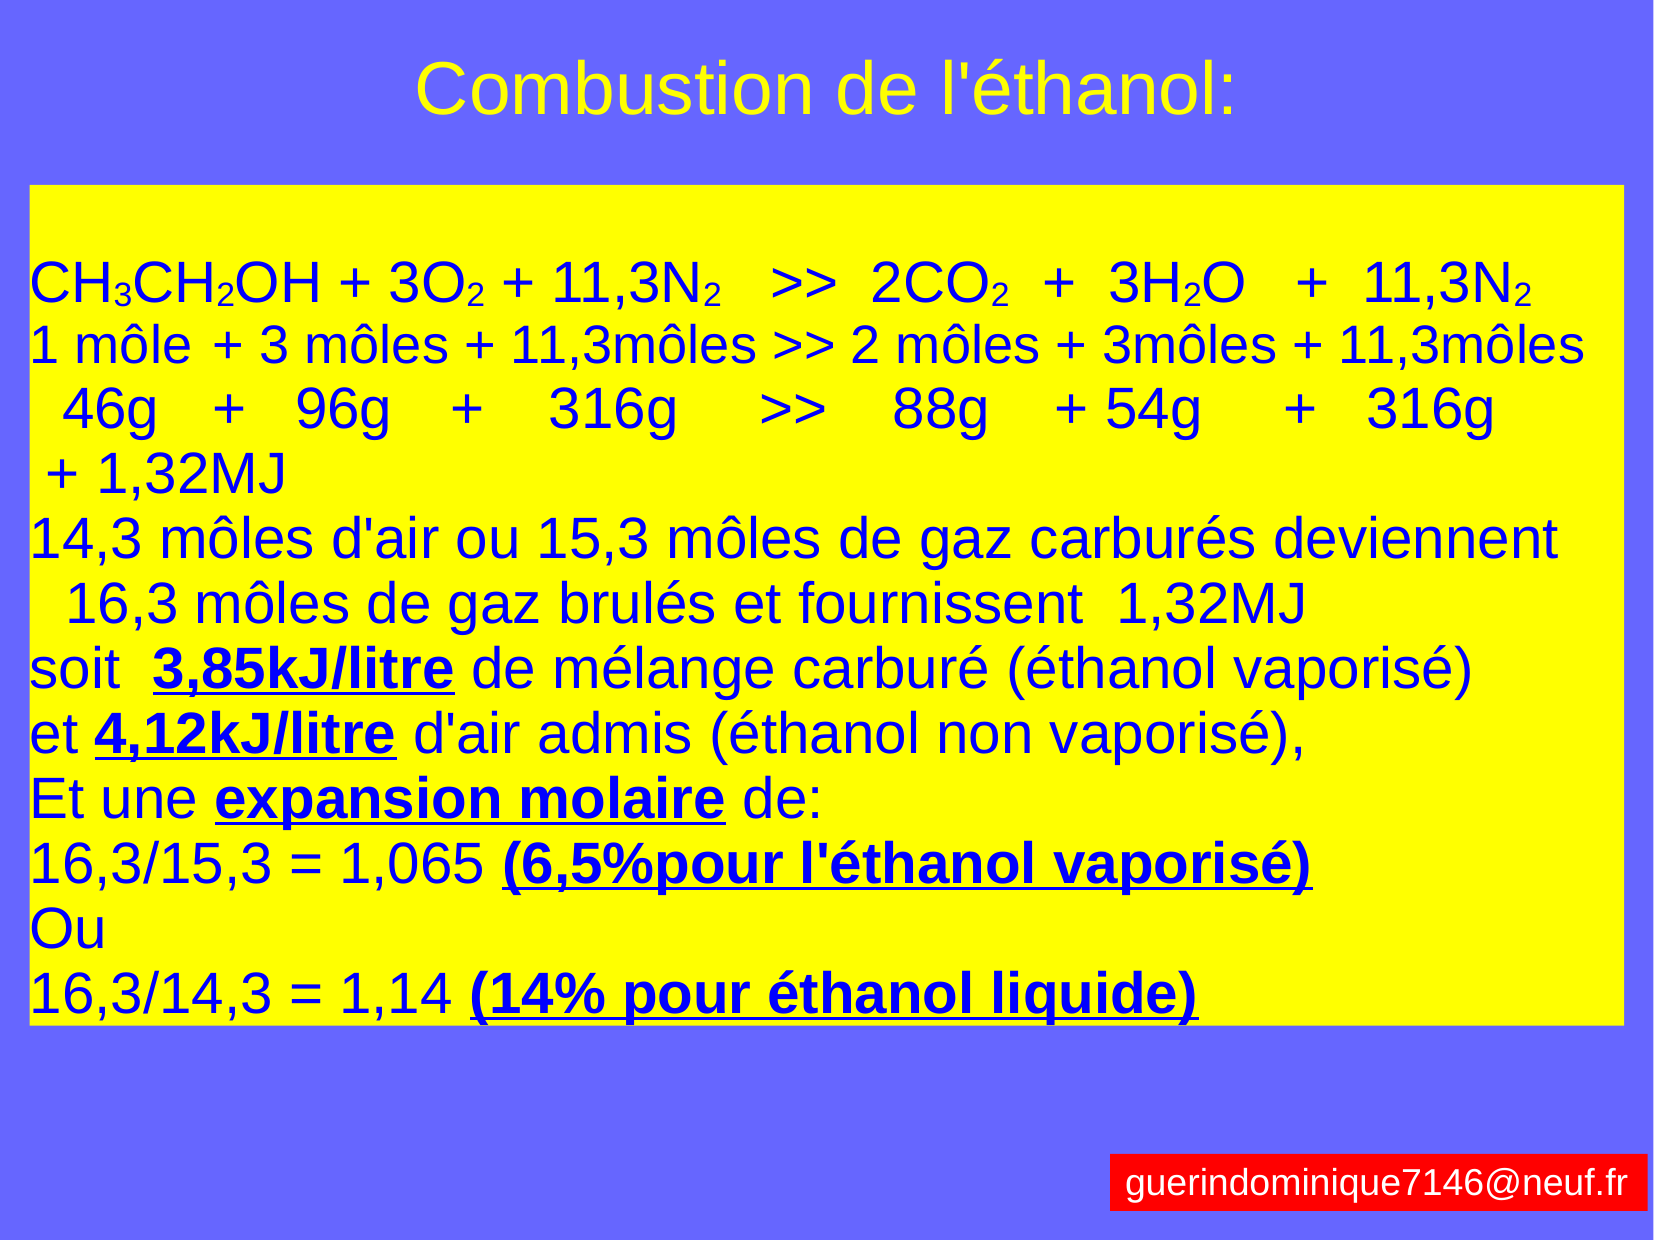

# Combustion de l'éthanol:
CH3CH2OH + 3O2 + 11,3N2 >> 2CO2 + 3H2O + 11,3N2
1 môle	+ 3 môles + 11,3môles >> 2 môles + 3môles + 11,3môles
 46g 	+ 96g 	 + 316g >> 88g + 54g + 316g
 + 1,32MJ
14,3 môles d'air ou 15,3 môles de gaz carburés deviennent 16,3 môles de gaz brulés et fournissent 1,32MJ
soit 3,85kJ/litre de mélange carburé (éthanol vaporisé)
et 4,12kJ/litre d'air admis (éthanol non vaporisé),
Et une expansion molaire de:
16,3/15,3 = 1,065 (6,5%pour l'éthanol vaporisé)
Ou
16,3/14,3 = 1,14 (14% pour éthanol liquide)
guerindominique7146@neuf.fr